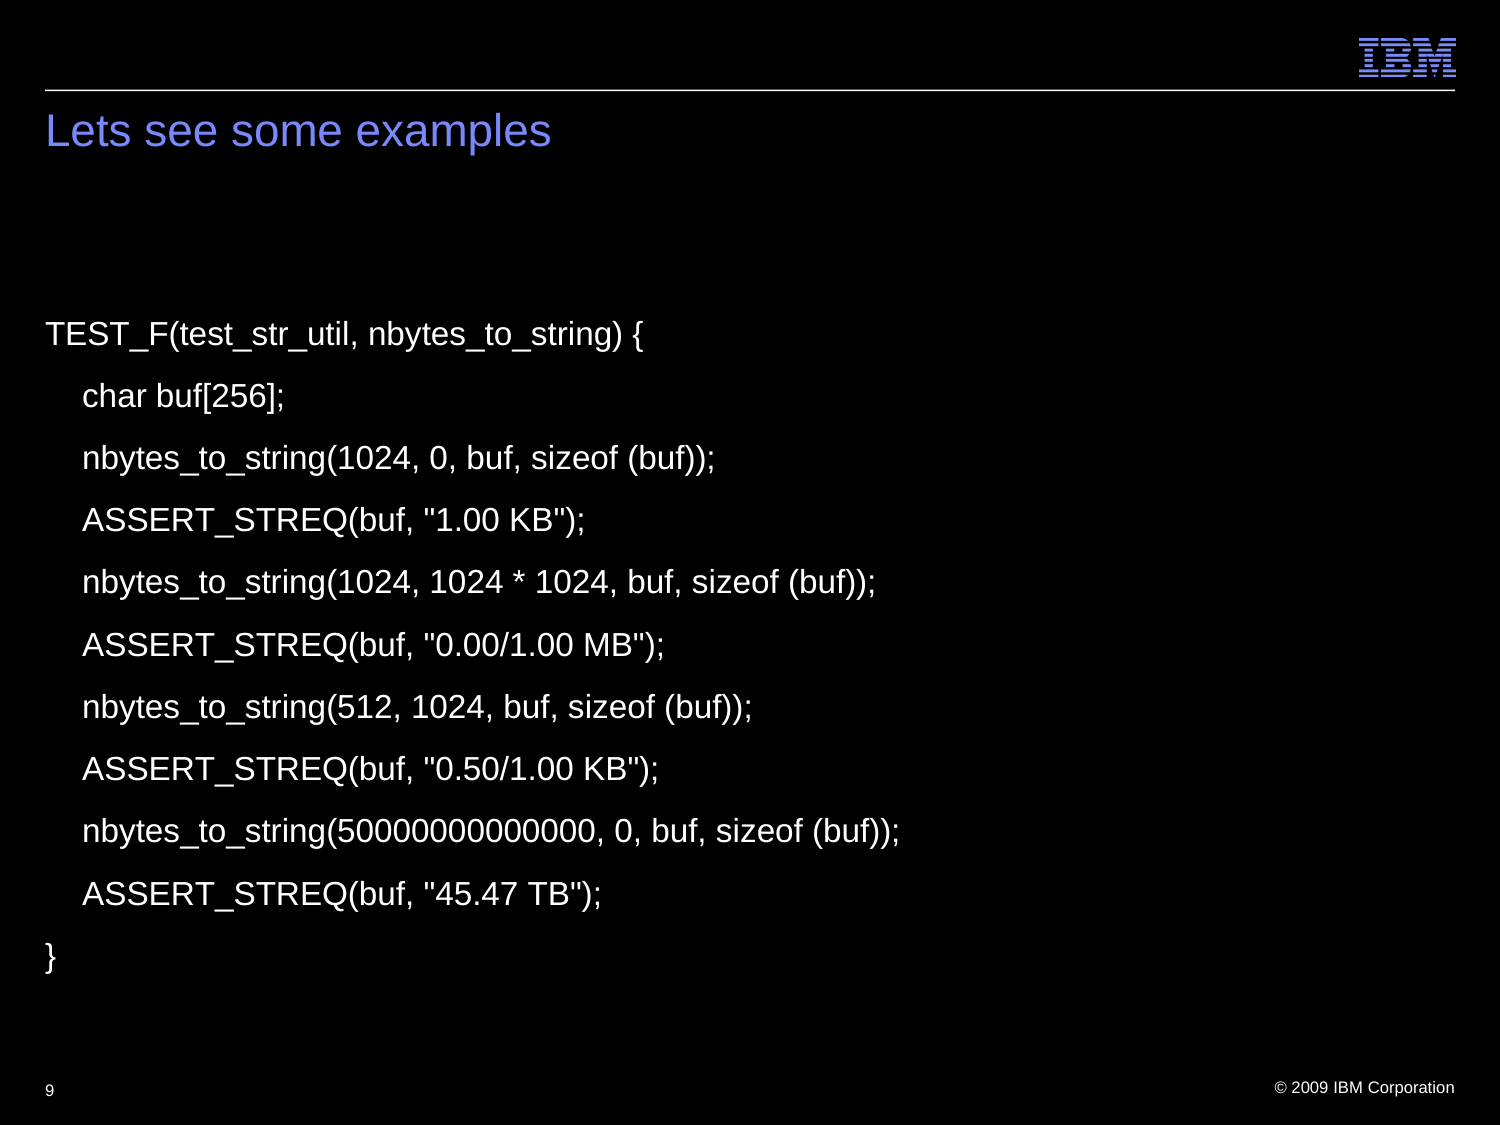

# Lets see some examples
TEST_F(test_str_util, nbytes_to_string) {
 char buf[256];
 nbytes_to_string(1024, 0, buf, sizeof (buf));
 ASSERT_STREQ(buf, "1.00 KB");
 nbytes_to_string(1024, 1024 * 1024, buf, sizeof (buf));
 ASSERT_STREQ(buf, "0.00/1.00 MB");
 nbytes_to_string(512, 1024, buf, sizeof (buf));
 ASSERT_STREQ(buf, "0.50/1.00 KB");
 nbytes_to_string(50000000000000, 0, buf, sizeof (buf));
 ASSERT_STREQ(buf, "45.47 TB");
}
9